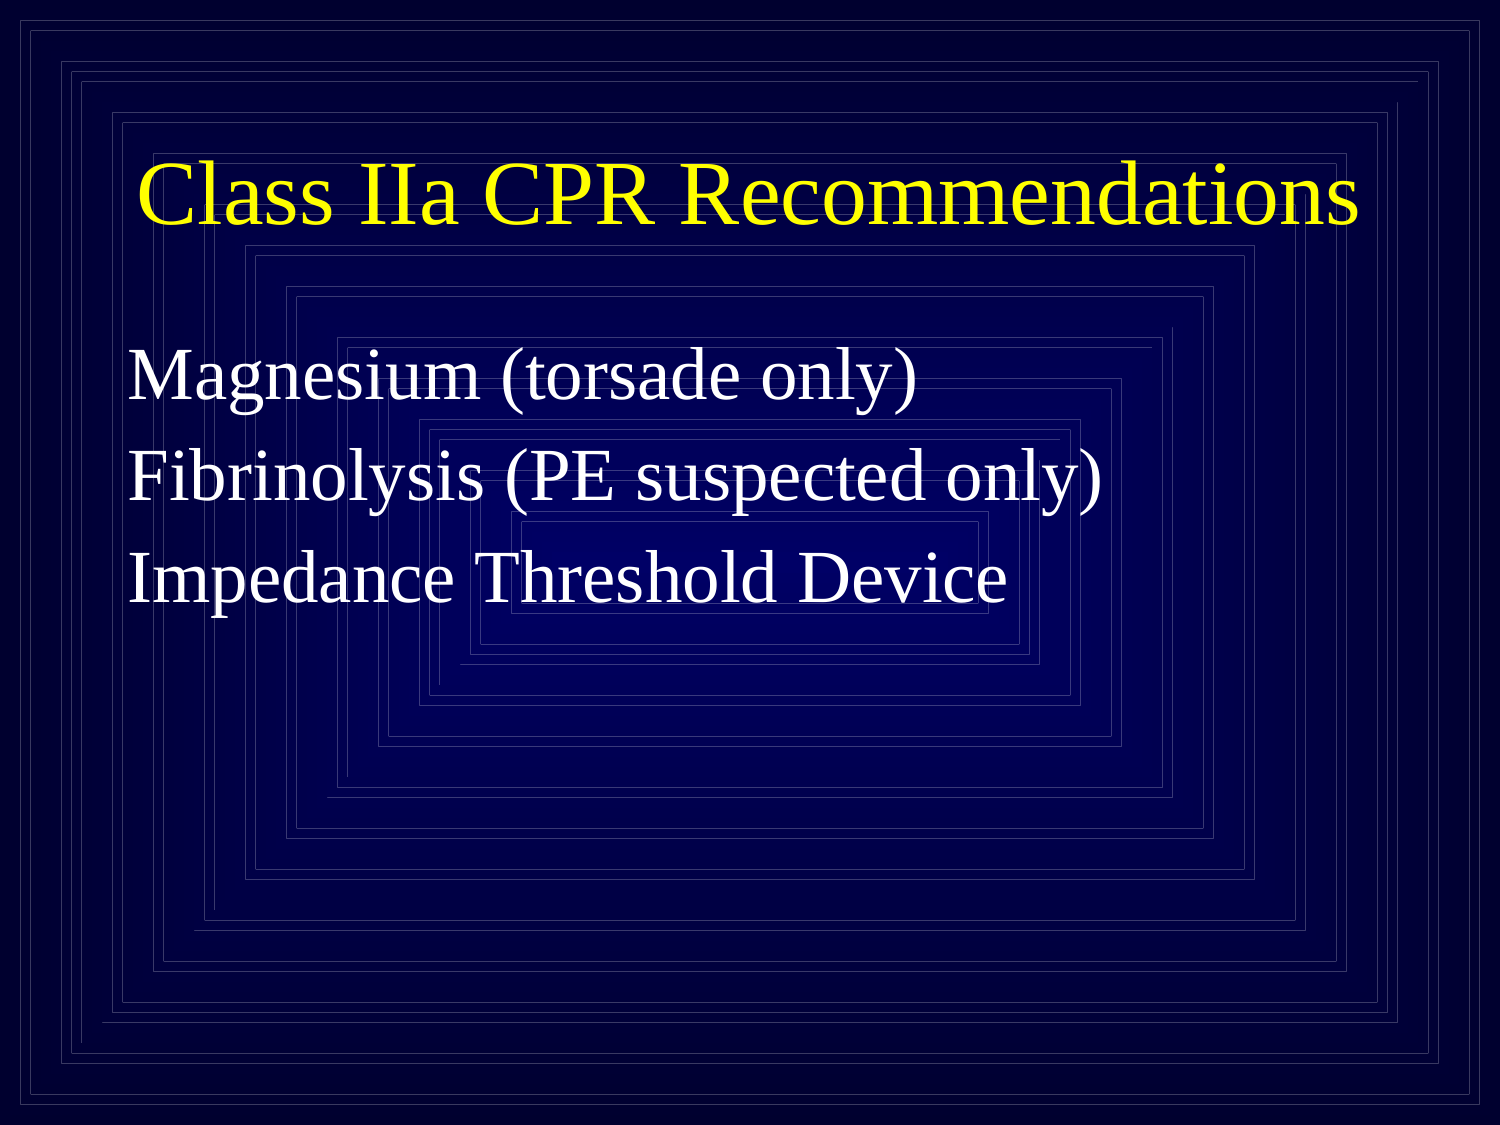

# Class IIa CPR Recommendations
Magnesium (torsade only)
Fibrinolysis (PE suspected only)
Impedance Threshold Device